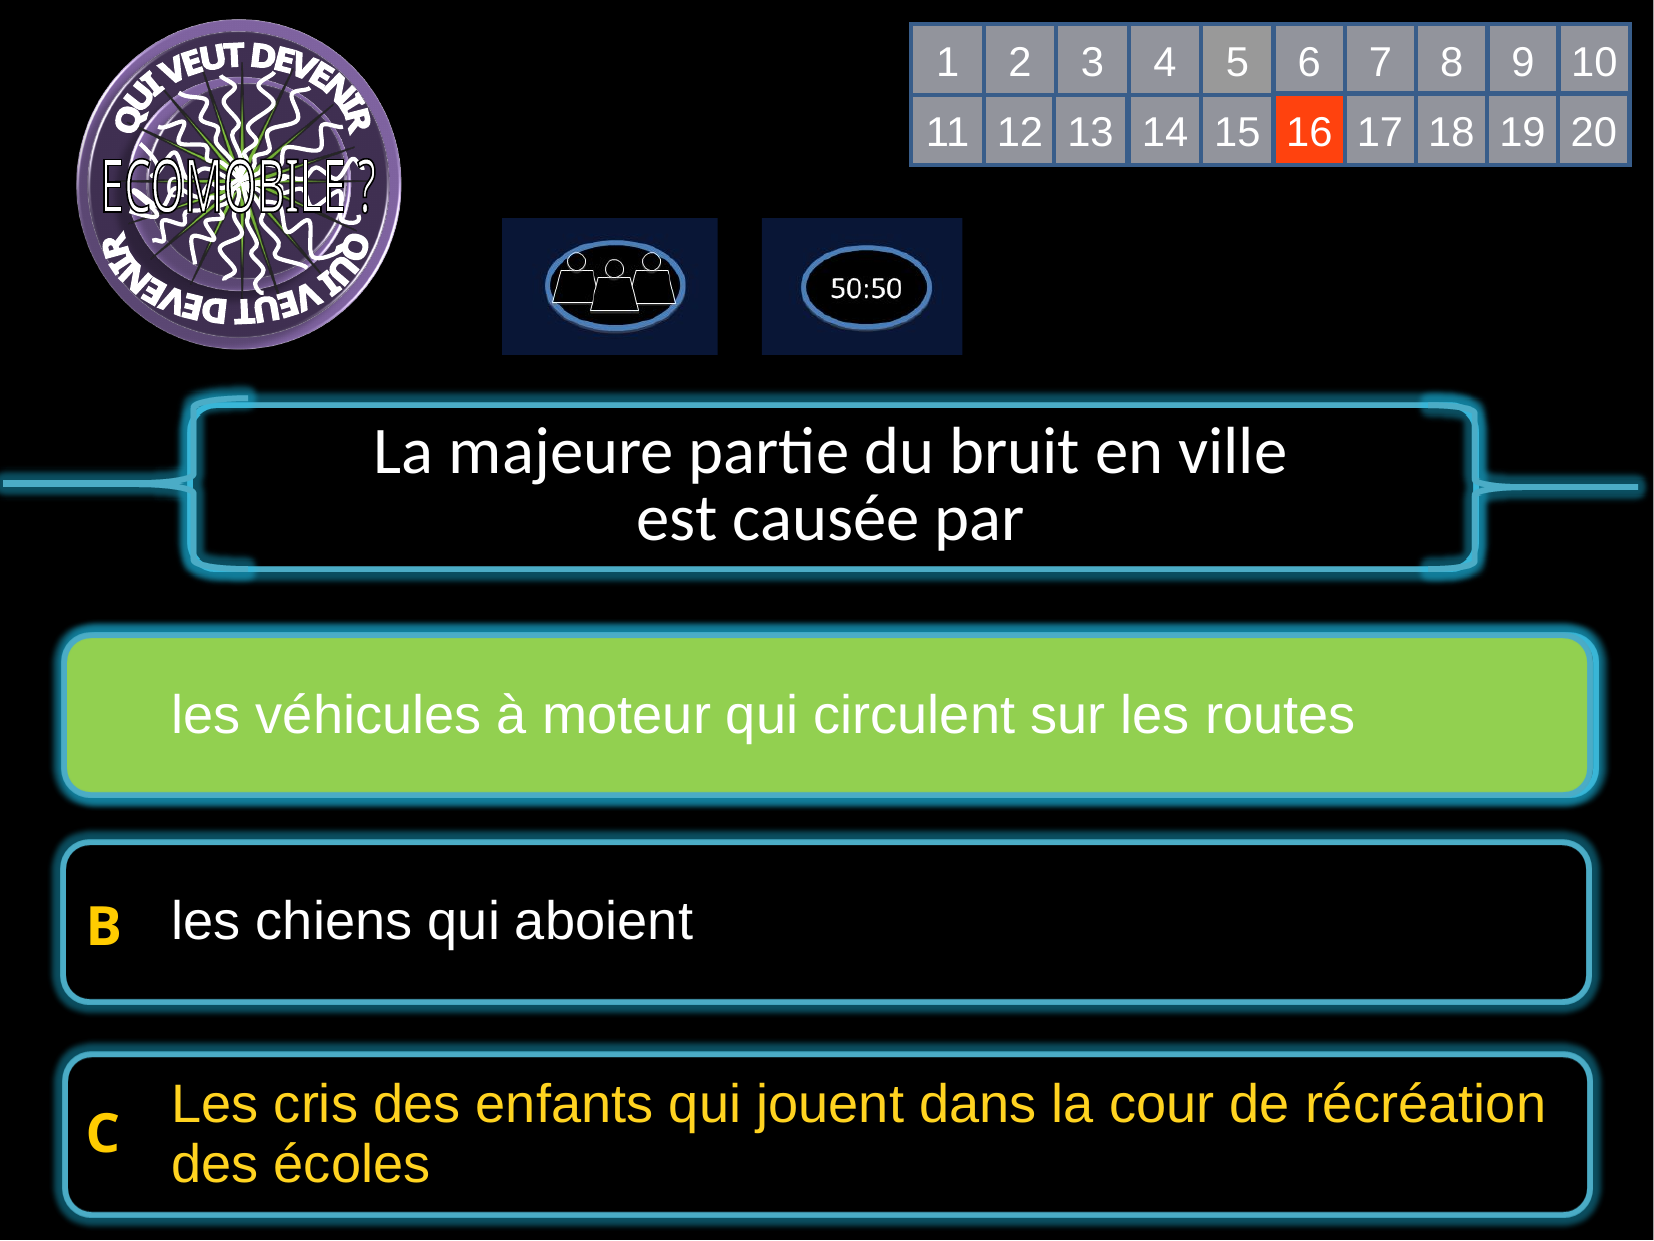

1
2
3
4
5
6
7
8
9
10
16
17
18
19
20
11
12
13
14
15
# La majeure partie du bruit en ville est causée par
les véhicules à moteur qui circulent sur les routes
les chiens qui aboient
Les cris des enfants qui jouent dans la cour de récréation des écoles